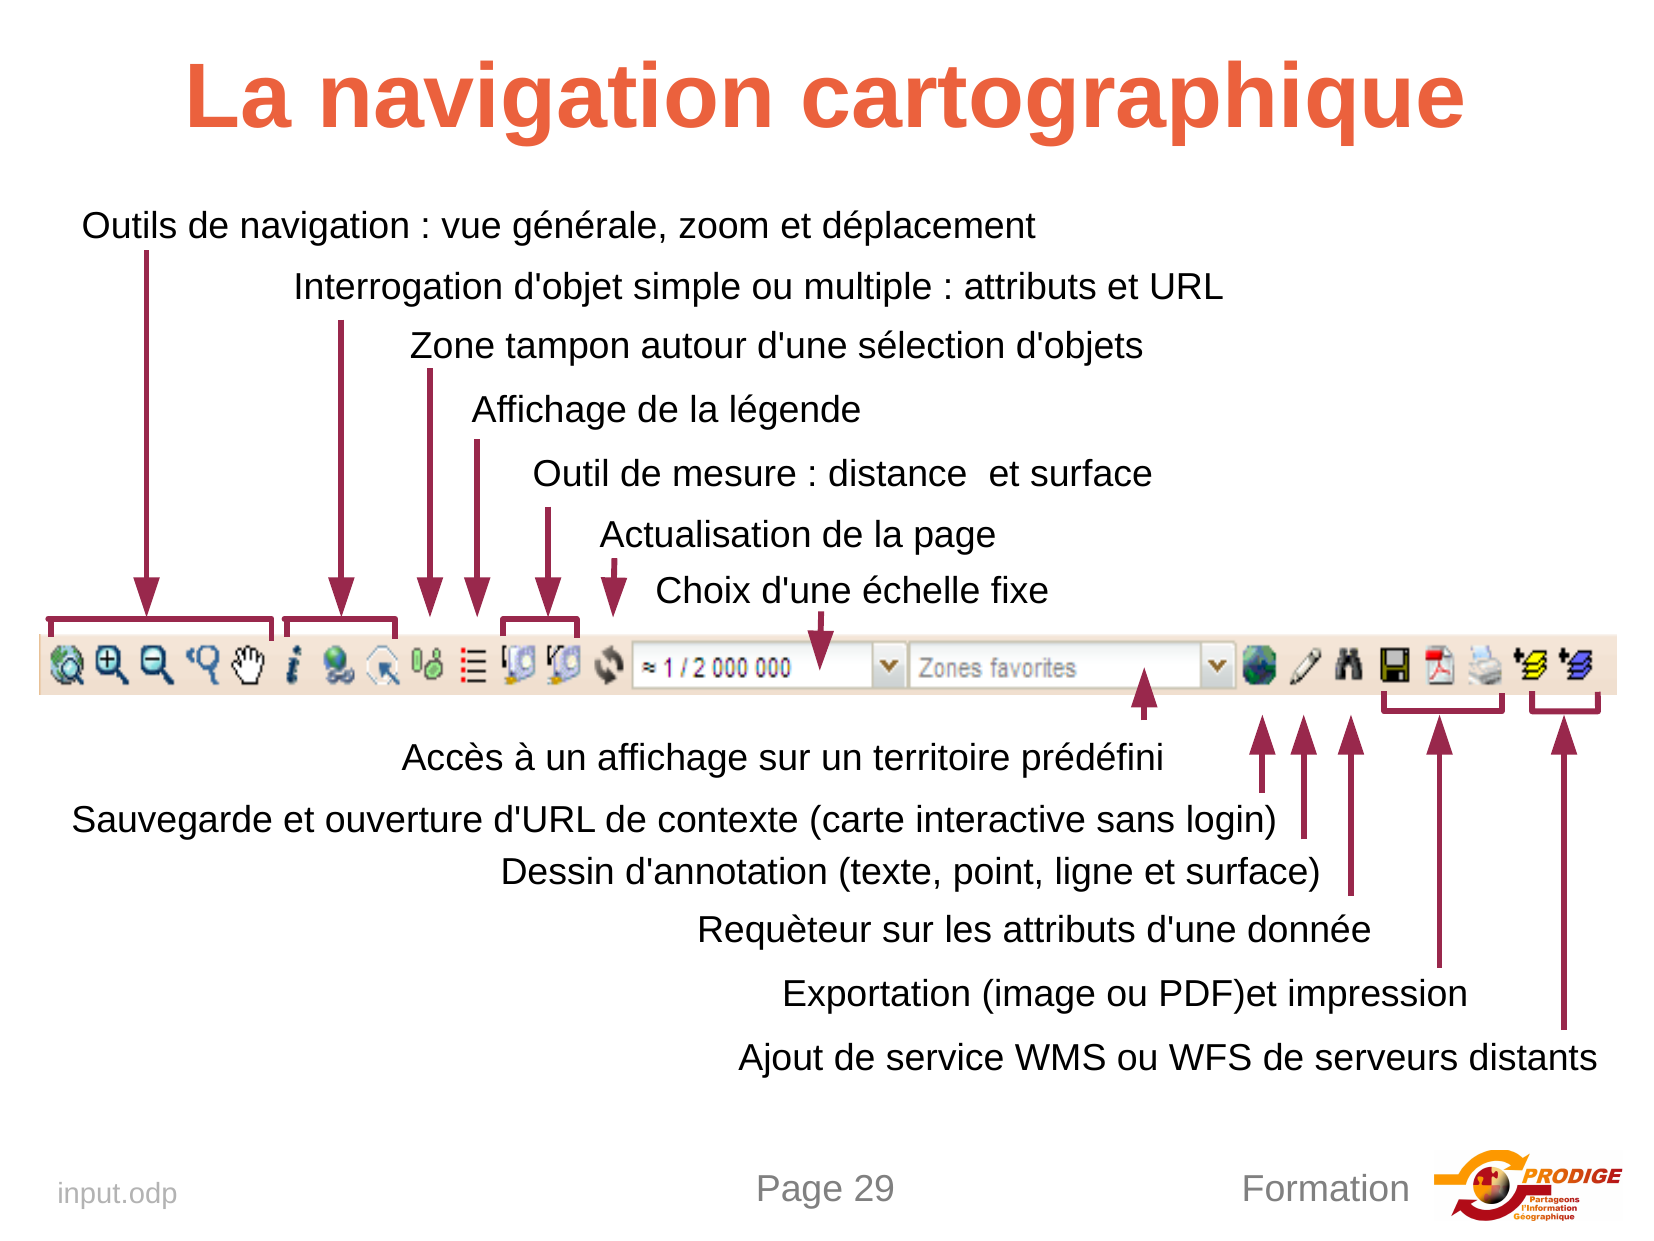

# La navigation cartographique
Outils de navigation : vue générale, zoom et déplacement
Interrogation d'objet simple ou multiple : attributs et URL
Zone tampon autour d'une sélection d'objets
Affichage de la légende
Outil de mesure : distance et surface
Actualisation de la page
Choix d'une échelle fixe
Accès à un affichage sur un territoire prédéfini
Sauvegarde et ouverture d'URL de contexte (carte interactive sans login)
Dessin d'annotation (texte, point, ligne et surface)
Requèteur sur les attributs d'une donnée
Exportation (image ou PDF)et impression
Ajout de service WMS ou WFS de serveurs distants